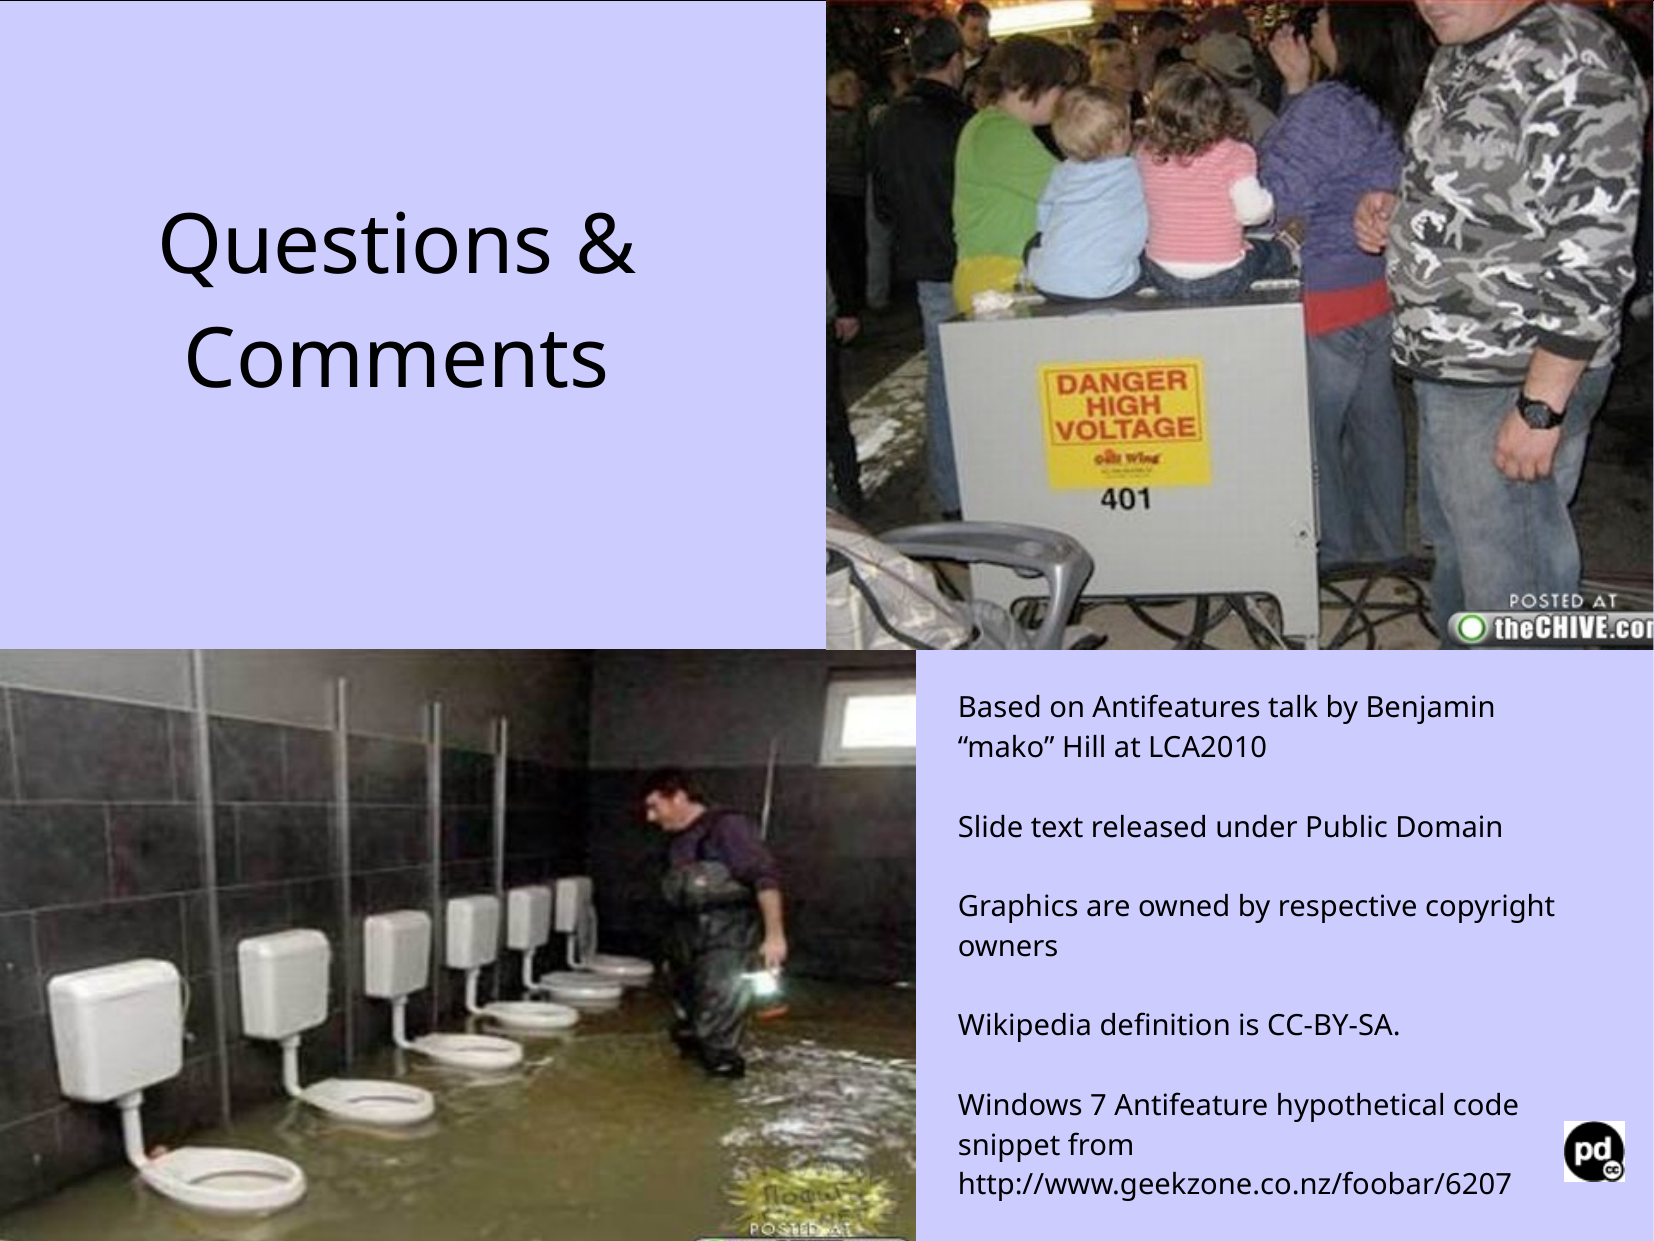

Questions & Comments
Based on Antifeatures talk by Benjamin “mako” Hill at LCA2010
Slide text released under Public Domain
Graphics are owned by respective copyright owners
Wikipedia definition is CC-BY-SA.
Windows 7 Antifeature hypothetical code snippet from http://www.geekzone.co.nz/foobar/6207